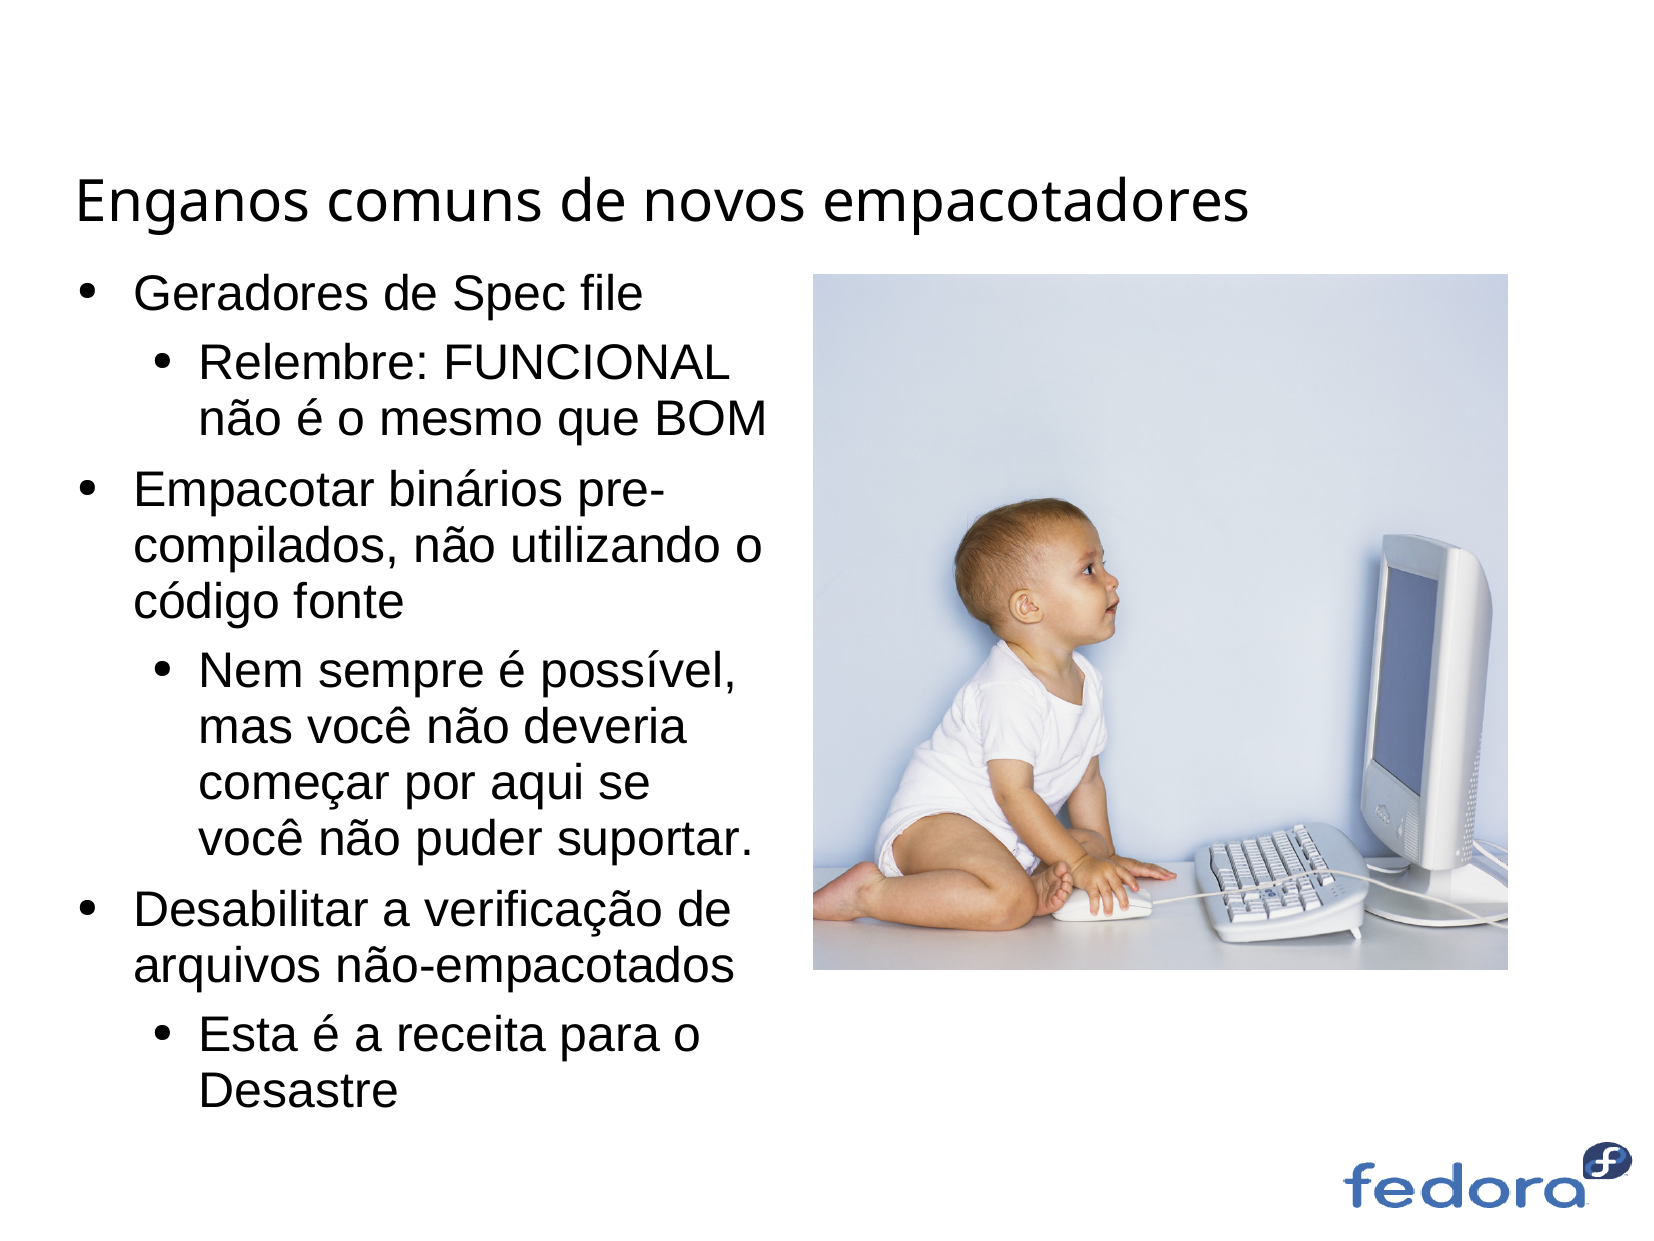

# Enganos comuns de novos empacotadores
Geradores de Spec file
Relembre: FUNCIONAL não é o mesmo que BOM
Empacotar binários pre-compilados, não utilizando o código fonte
Nem sempre é possível, mas você não deveria começar por aqui se você não puder suportar.
Desabilitar a verificação de arquivos não-empacotados
Esta é a receita para o Desastre